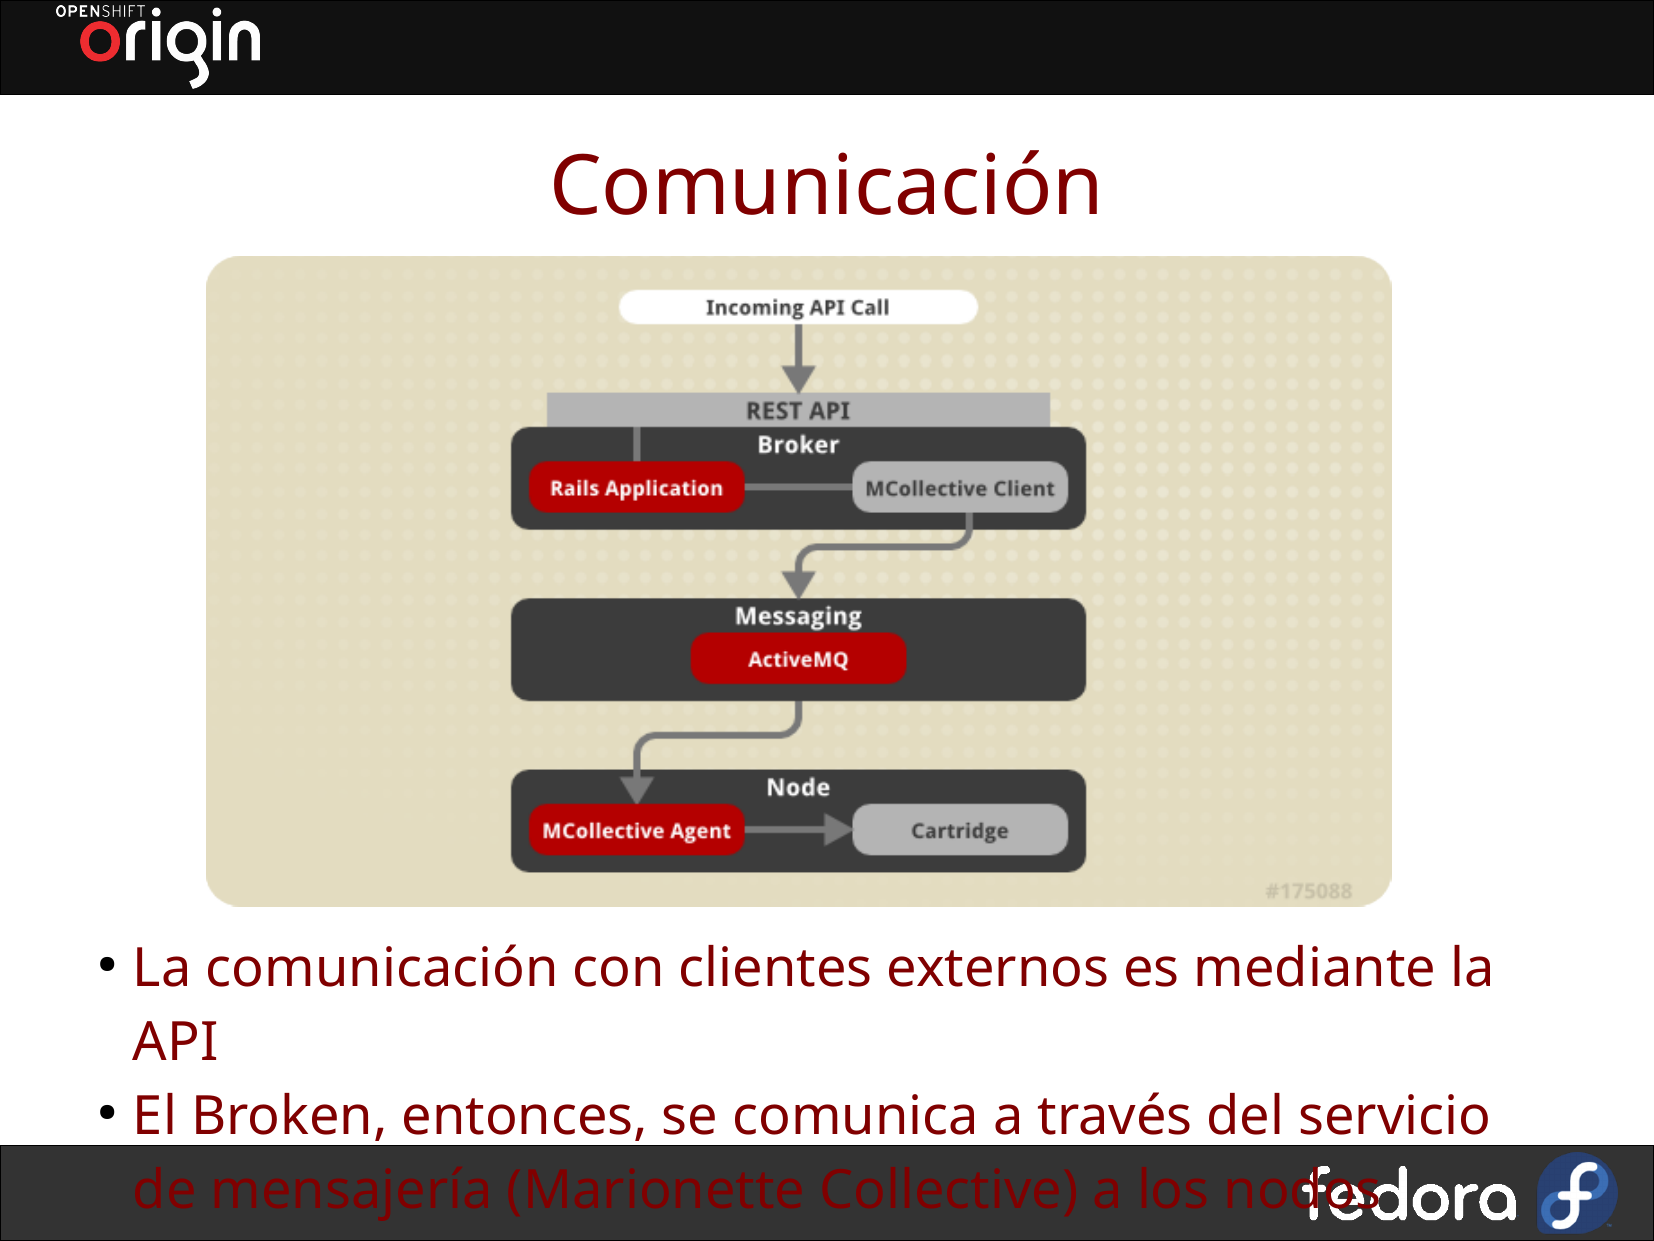

# Comunicación
La comunicación con clientes externos es mediante la API
El Broken, entonces, se comunica a través del servicio de mensajería (Marionette Collective) a los nodos